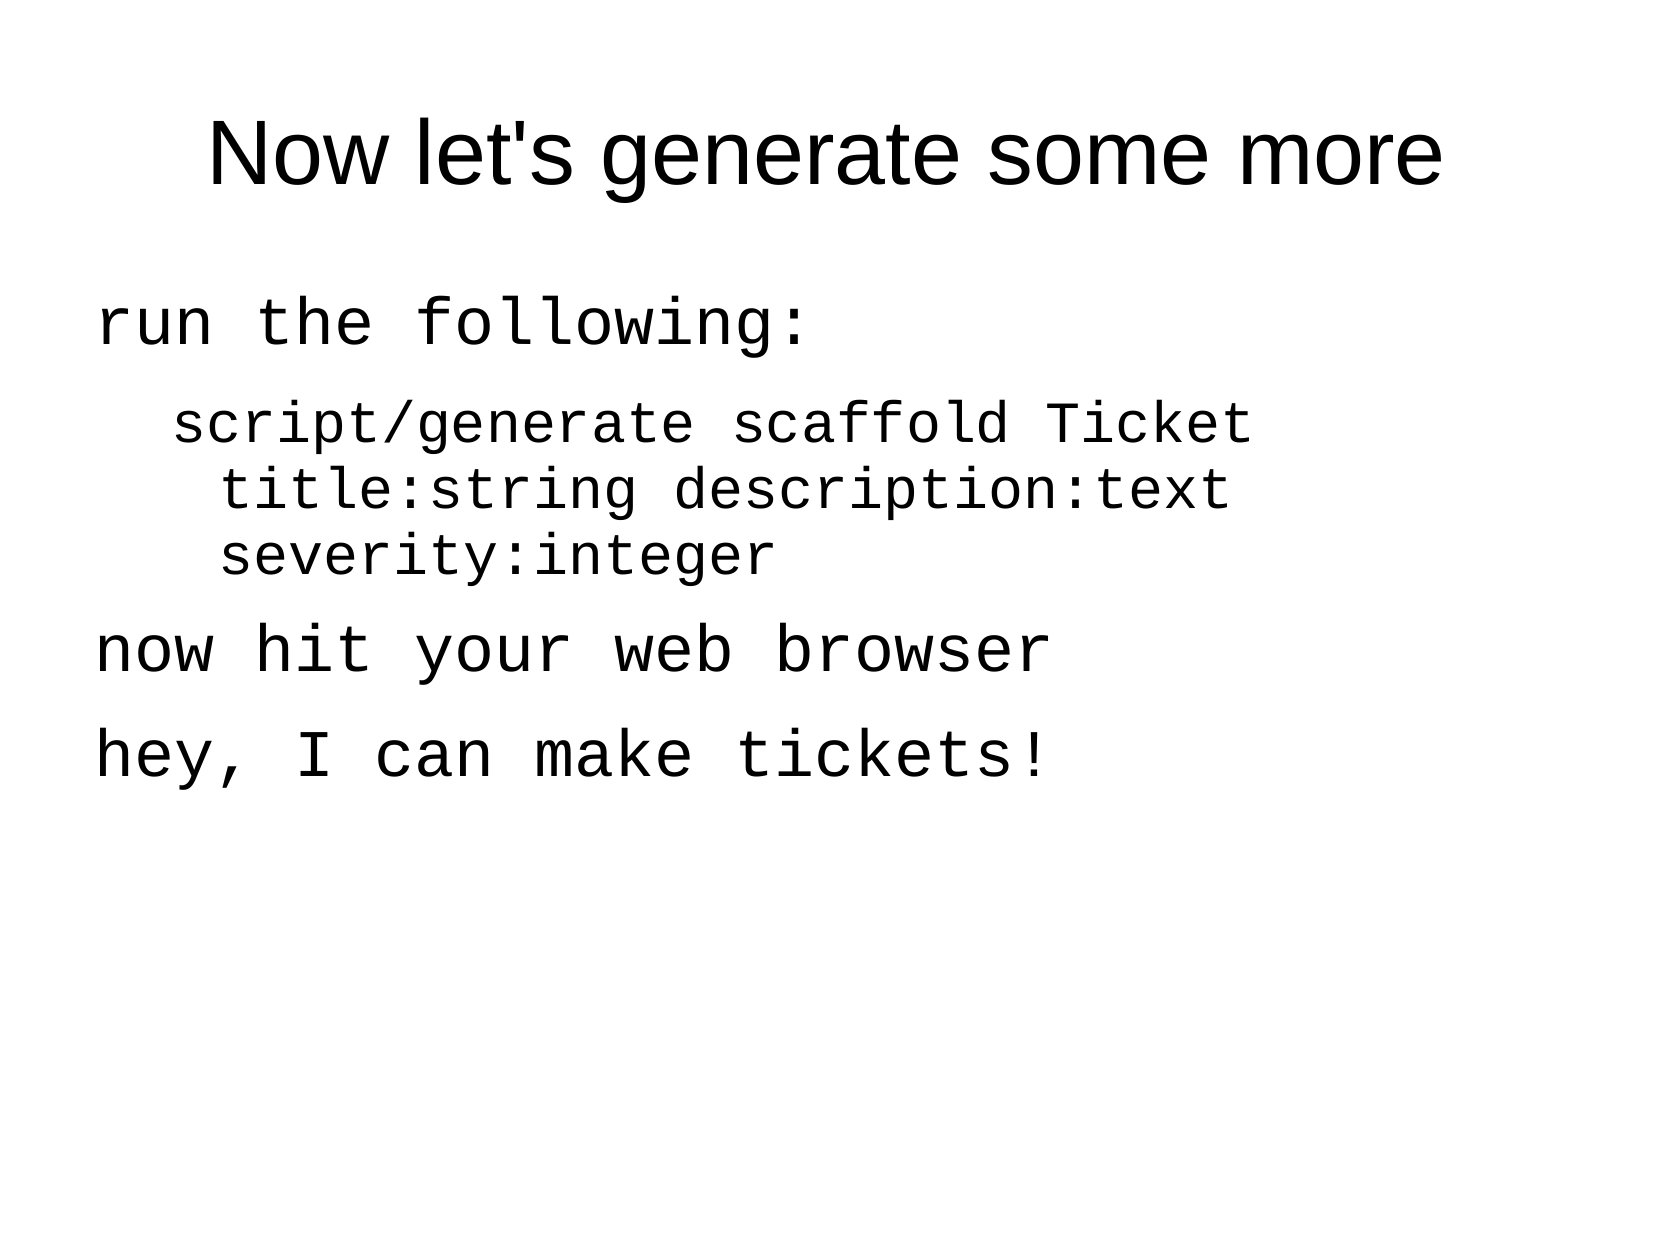

# Now let's generate some more
run the following:
script/generate scaffold Ticket title:string description:text severity:integer
now hit your web browser
hey, I can make tickets!